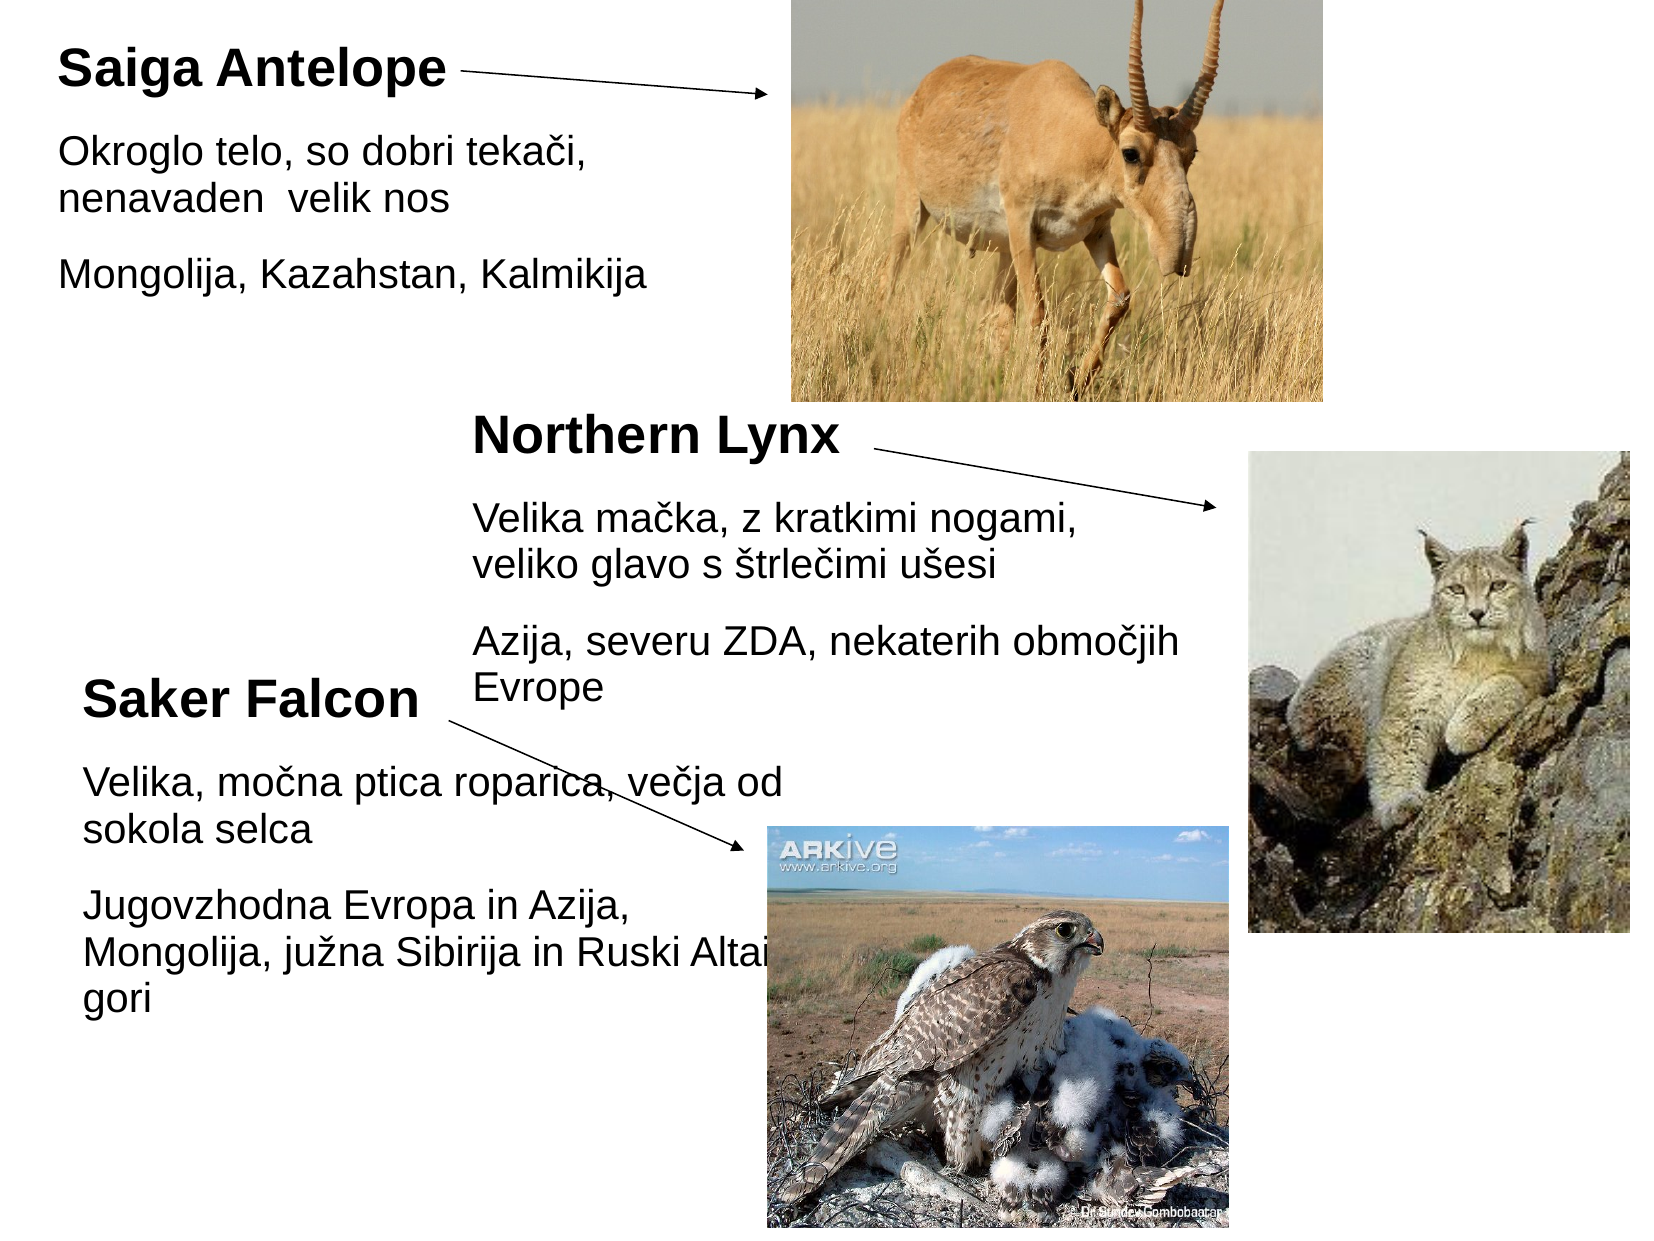

Saiga Antelope
Okroglo telo, so dobri tekači, nenavaden velik nos
Mongolija, Kazahstan, Kalmikija
Northern Lynx
Velika mačka, z kratkimi nogami, veliko glavo s štrlečimi ušesi
Azija, severu ZDA, nekaterih območjih Evrope
Saker Falcon
Velika, močna ptica roparica, večja od sokola selca
Jugovzhodna Evropa in Azija, Mongolija, južna Sibirija in Ruski Altai gori